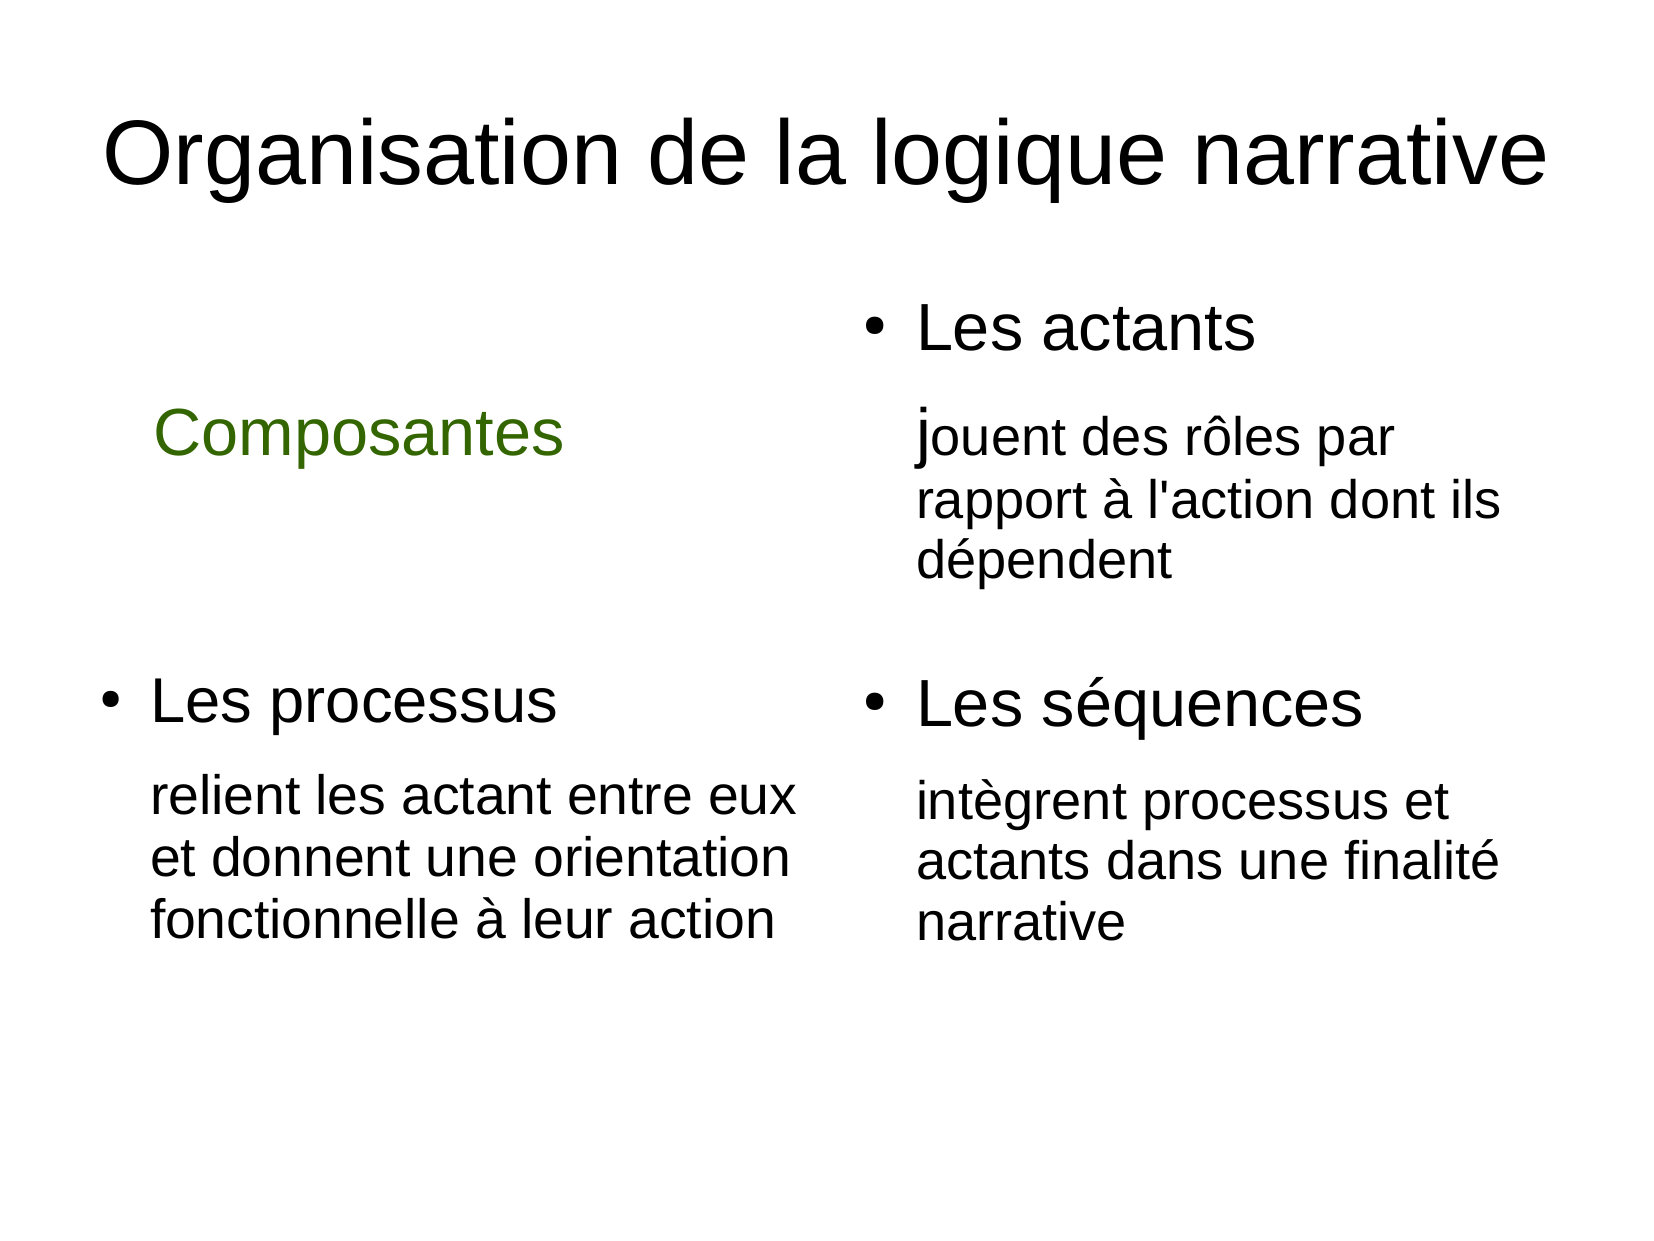

# Organisation de la logique narrative
Composantes
Les actants
jouent des rôles par rapport à l'action dont ils dépendent
Les processus
relient les actant entre eux et donnent une orientation fonctionnelle à leur action
Les séquences
intègrent processus et actants dans une finalité narrative